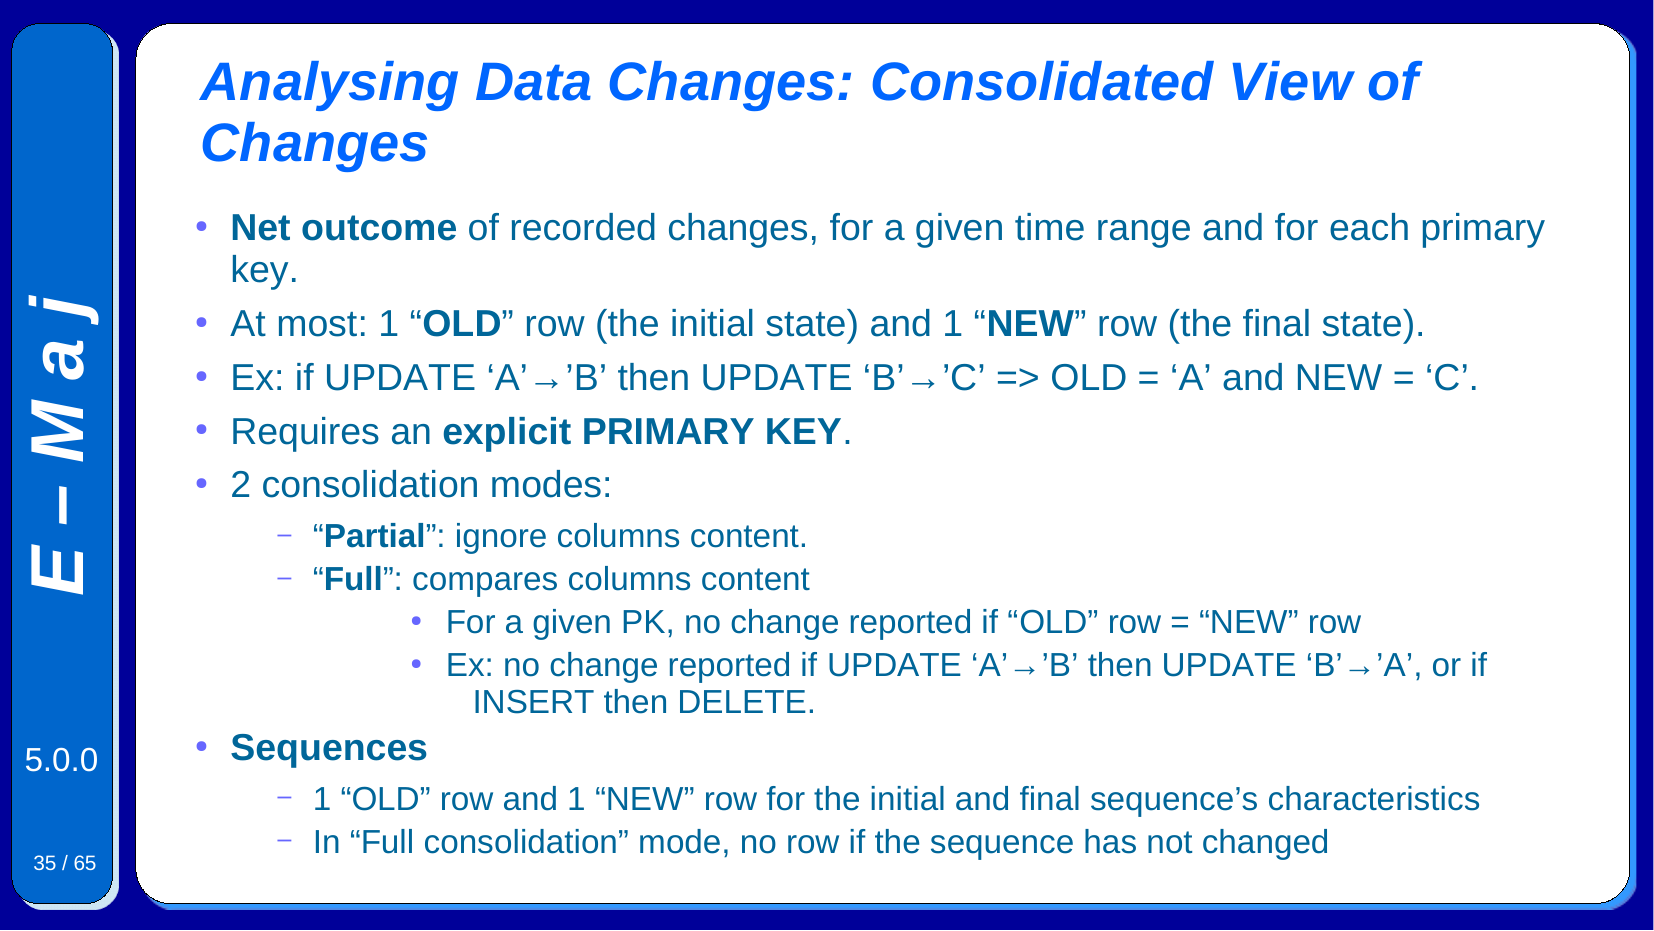

# Analysing Data Changes: Consolidated View of Changes
Net outcome of recorded changes, for a given time range and for each primary key.
At most: 1 “OLD” row (the initial state) and 1 “NEW” row (the final state).
Ex: if UPDATE ‘A’→’B’ then UPDATE ‘B’→’C’ => OLD = ‘A’ and NEW = ‘C’.
Requires an explicit PRIMARY KEY.
2 consolidation modes:
“Partial”: ignore columns content.
“Full”: compares columns content
For a given PK, no change reported if “OLD” row = “NEW” row
Ex: no change reported if UPDATE ‘A’→’B’ then UPDATE ‘B’→’A’, or if INSERT then DELETE.
Sequences
1 “OLD” row and 1 “NEW” row for the initial and final sequence’s characteristics
In “Full consolidation” mode, no row if the sequence has not changed